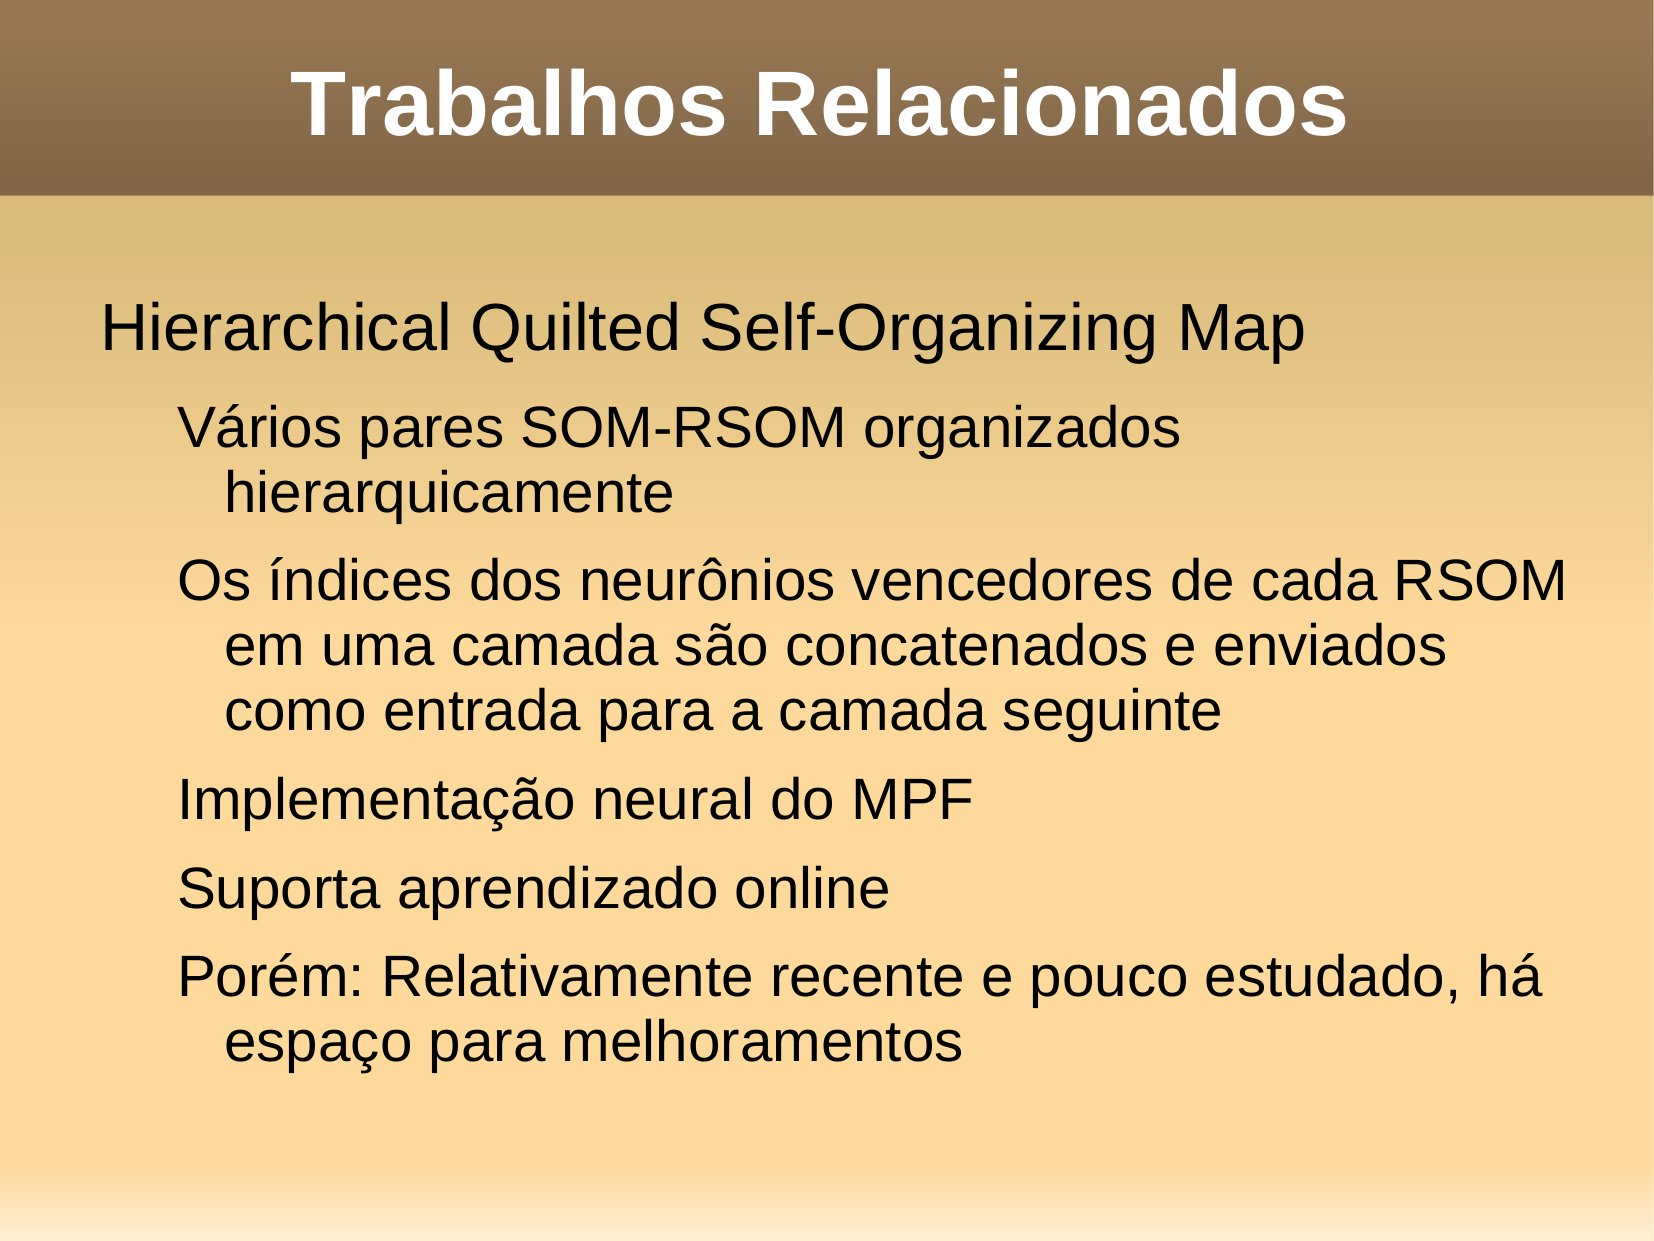

# Trabalhos Relacionados
Hierarchical Quilted Self-Organizing Map
Vários pares SOM-RSOM organizados hierarquicamente
Os índices dos neurônios vencedores de cada RSOM em uma camada são concatenados e enviados como entrada para a camada seguinte
Implementação neural do MPF
Suporta aprendizado online
Porém: Relativamente recente e pouco estudado, há espaço para melhoramentos